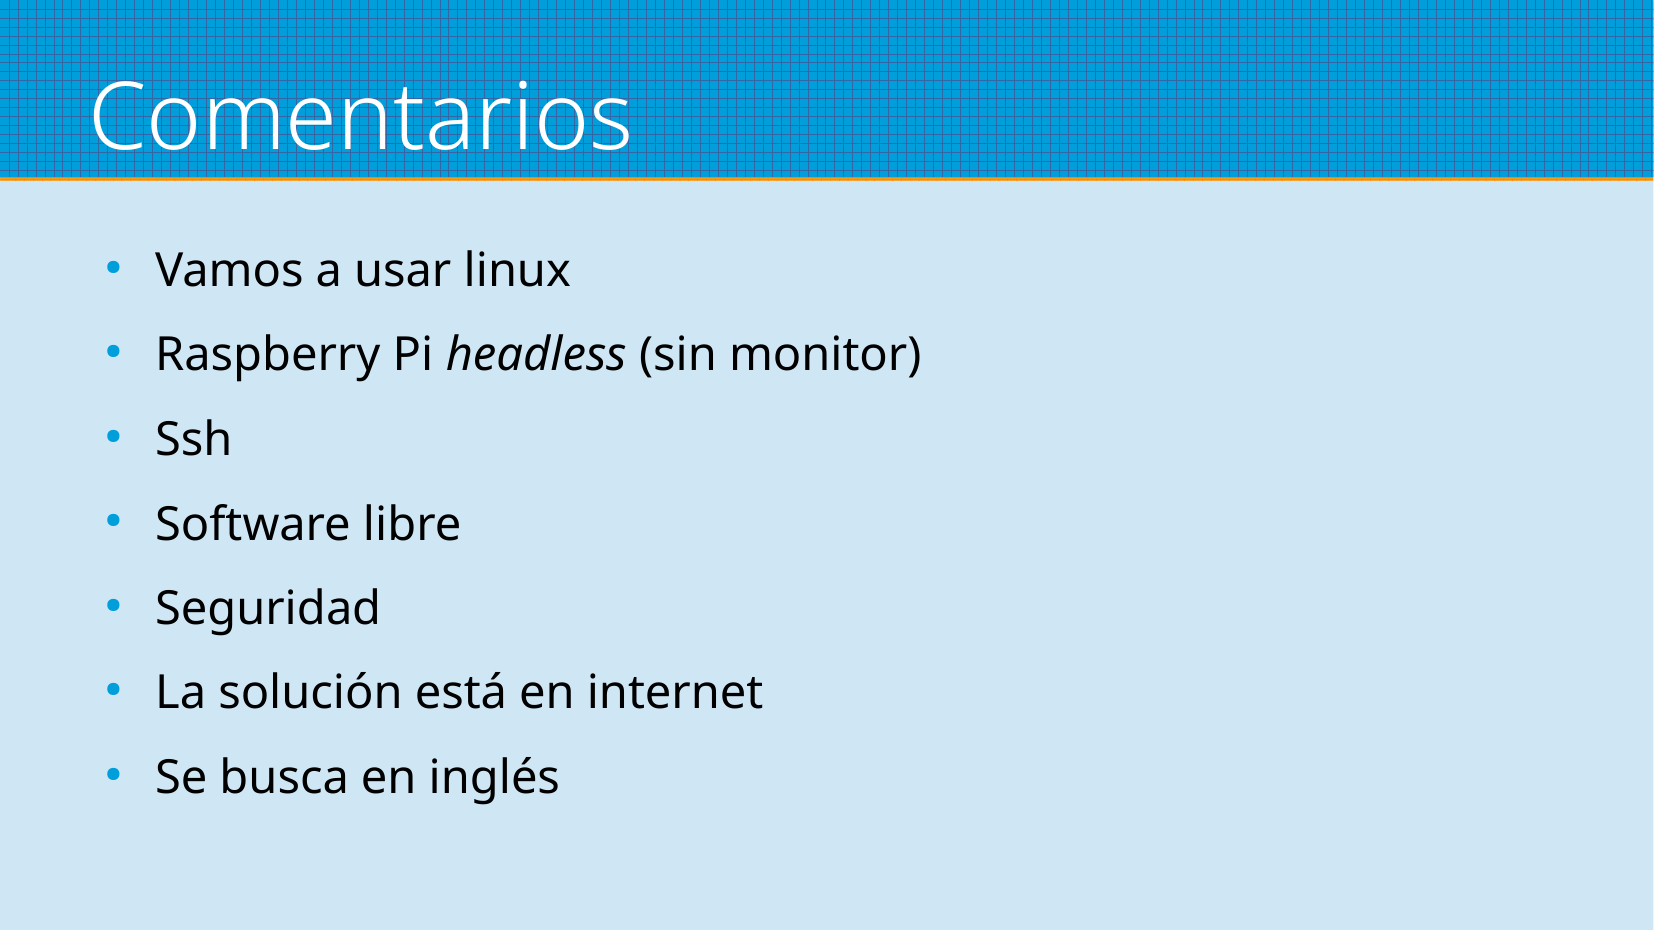

# Comentarios
Vamos a usar linux
Raspberry Pi headless (sin monitor)
Ssh
Software libre
Seguridad
La solución está en internet
Se busca en inglés